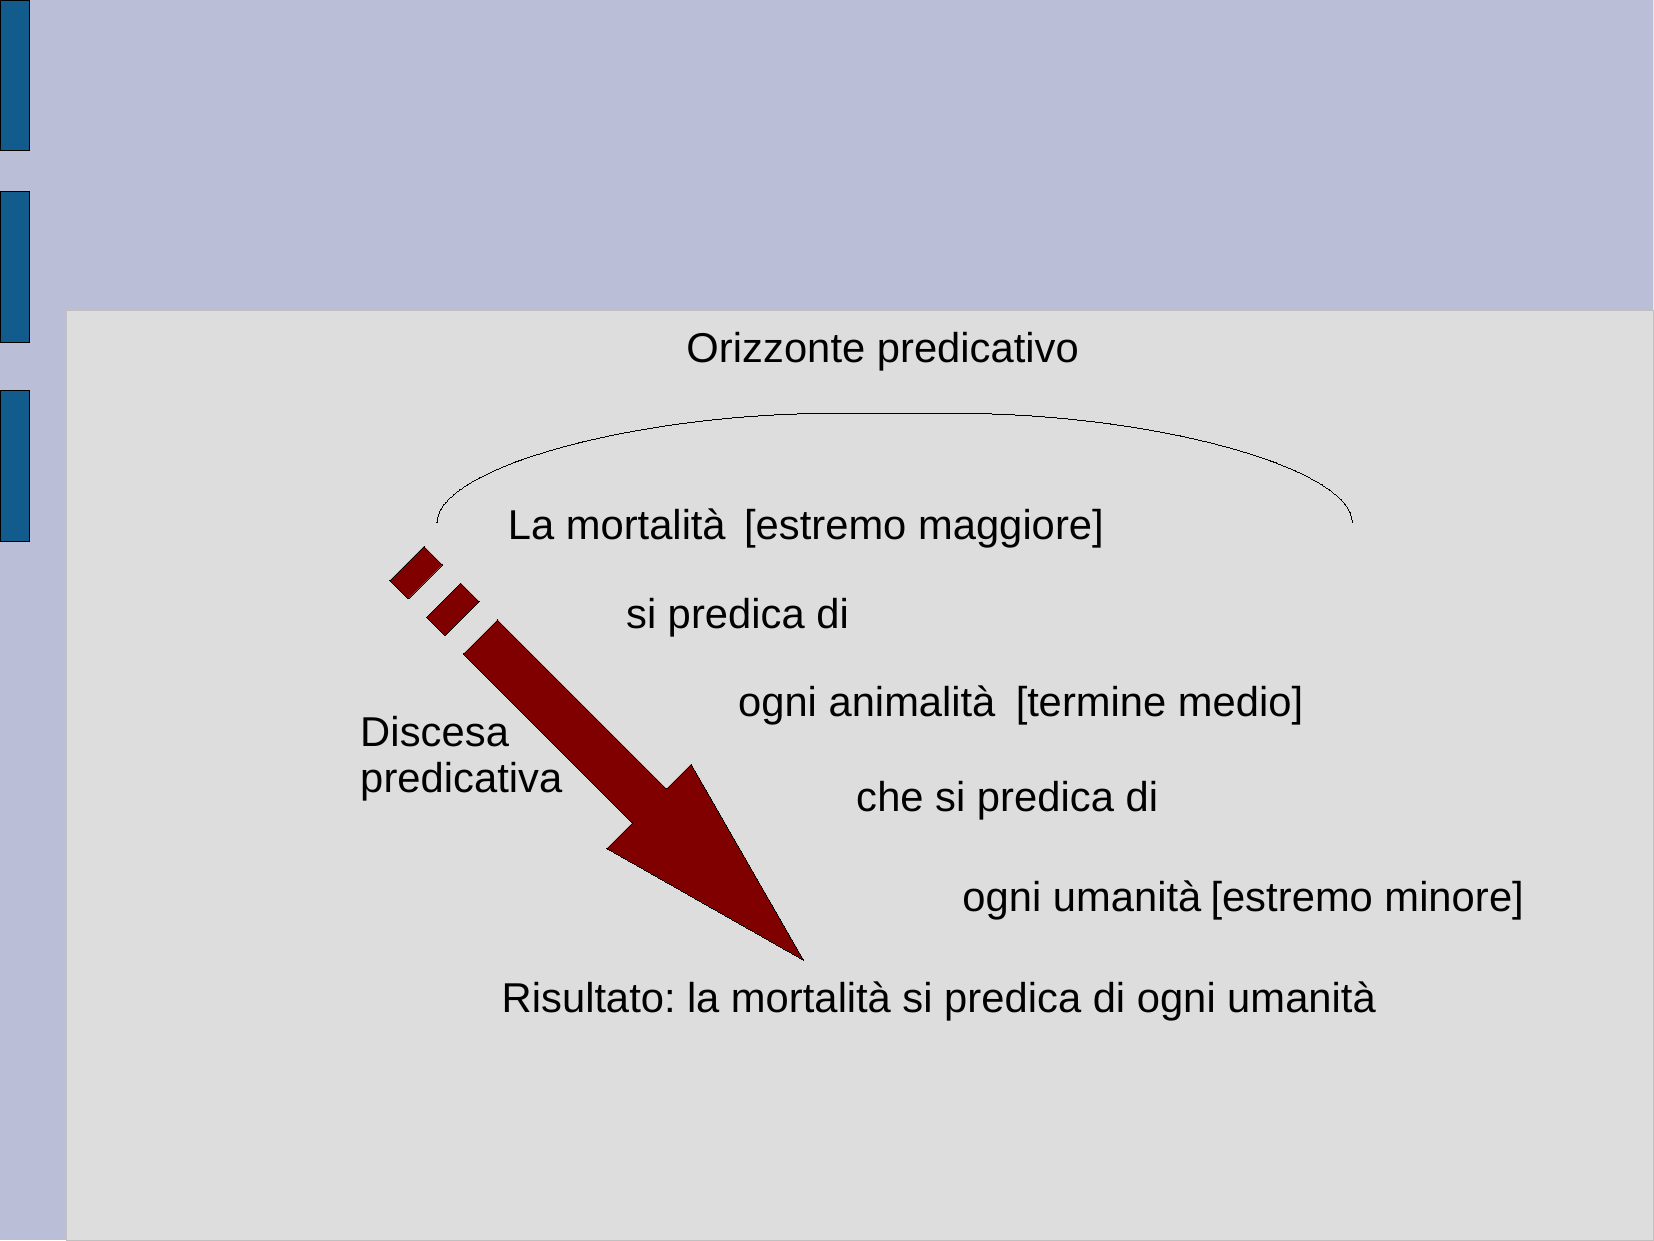

#
Orizzonte predicativo
La mortalità
[estremo maggiore]
si predica di
ogni animalità
[termine medio]
Discesa
predicativa
che si predica di
ogni umanità
[estremo minore]
Risultato: la mortalità si predica di ogni umanità